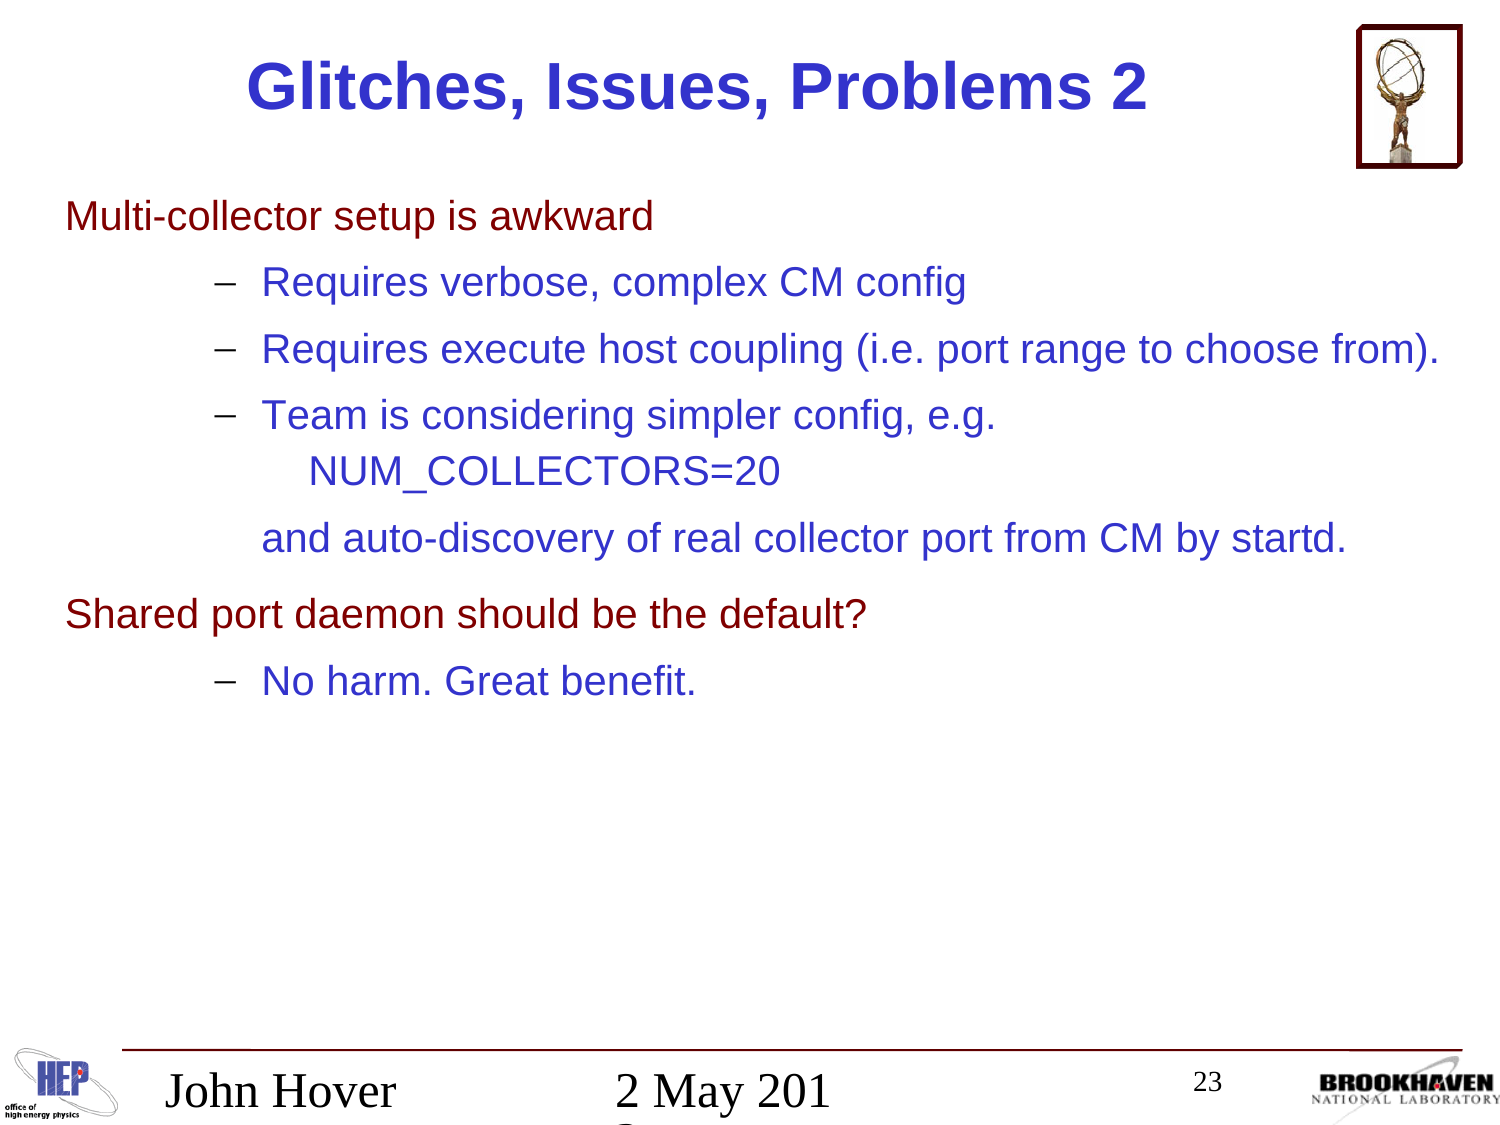

# Glitches, Issues, Problems 2
Multi-collector setup is awkward
Requires verbose, complex CM config
Requires execute host coupling (i.e. port range to choose from).
Team is considering simpler config, e.g.
NUM_COLLECTORS=20
and auto-discovery of real collector port from CM by startd.
Shared port daemon should be the default?
No harm. Great benefit.
2 May 2013
John Hover